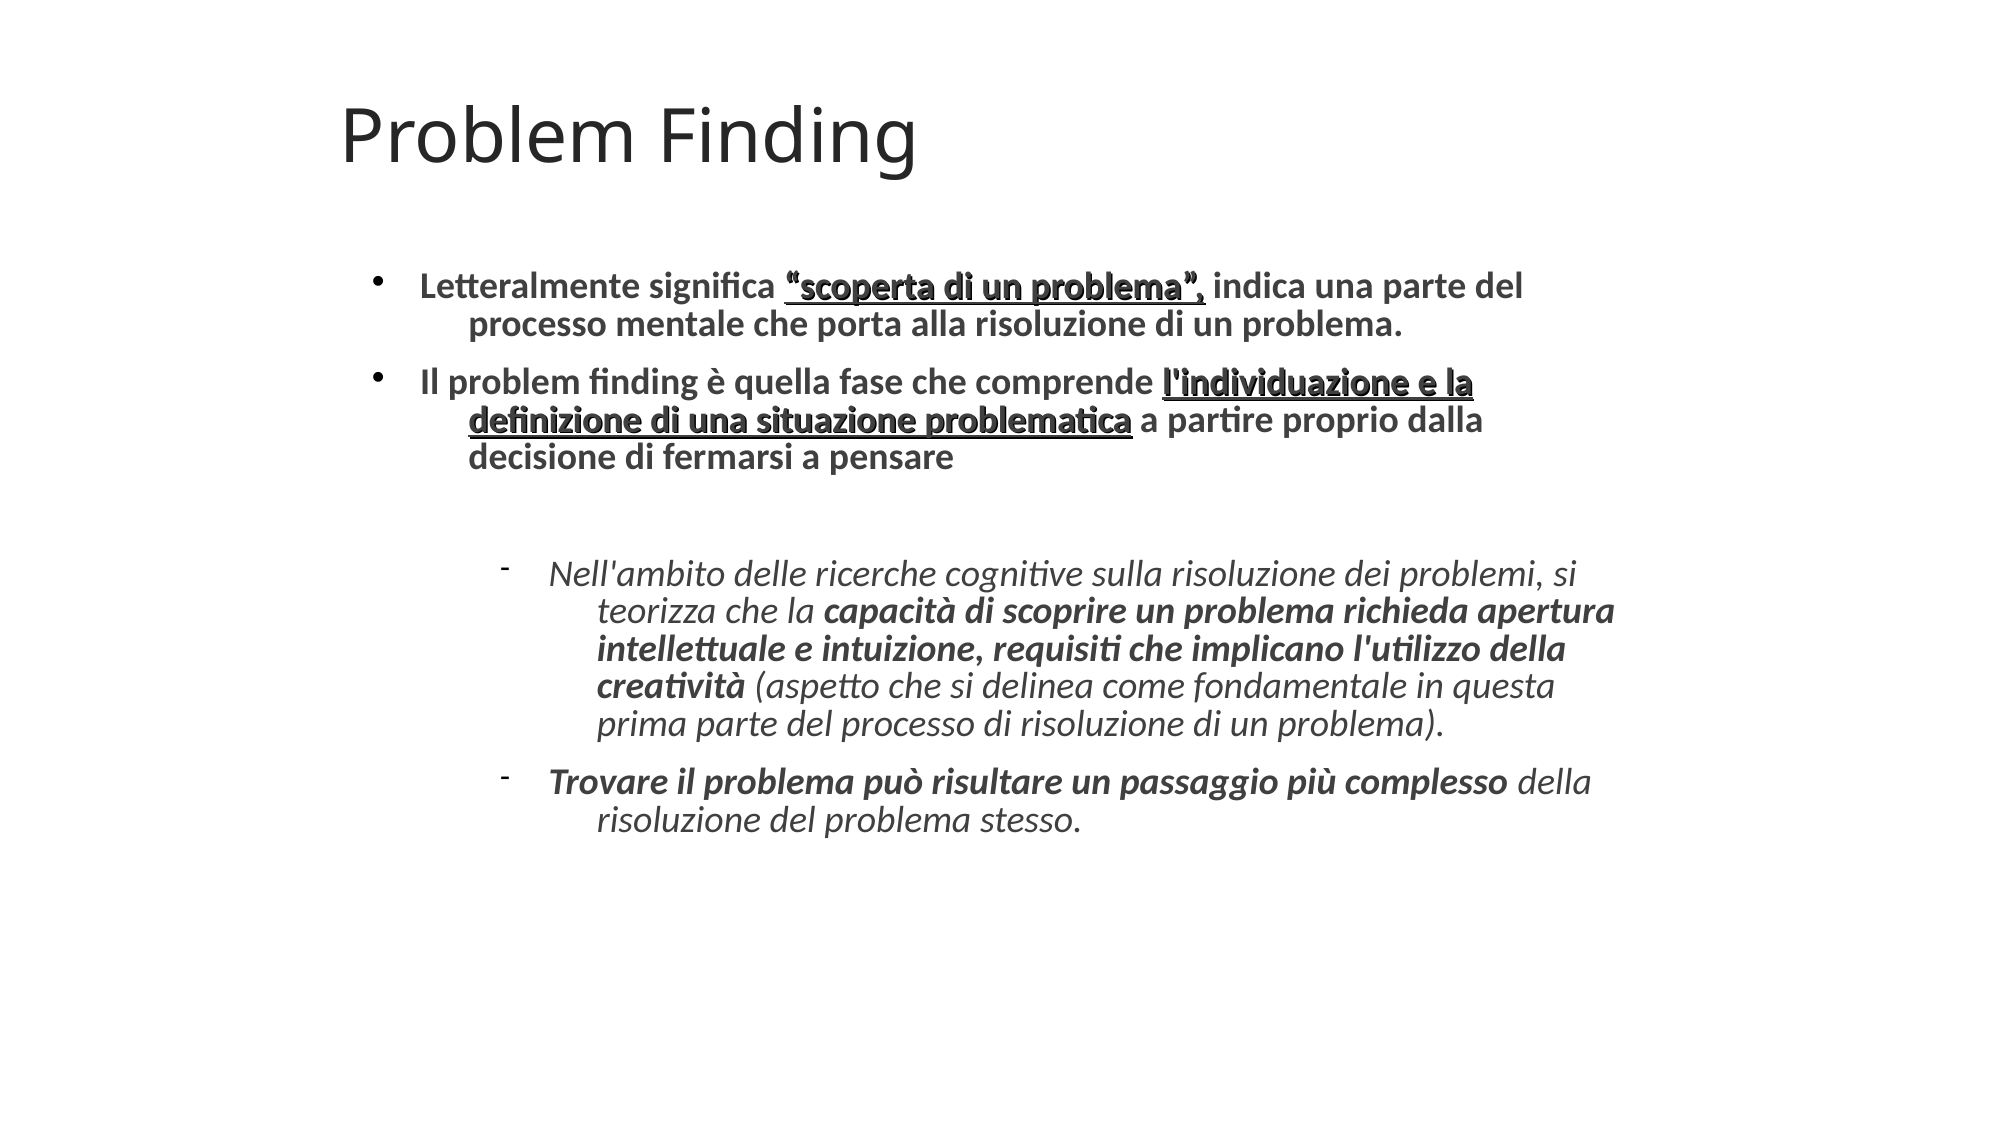

# Problem Finding
Letteralmente significa “scoperta di un problema”, indica una parte del processo mentale che porta alla risoluzione di un problema.
Il problem finding è quella fase che comprende l'individuazione e la definizione di una situazione problematica a partire proprio dalla decisione di fermarsi a pensare
Nell'ambito delle ricerche cognitive sulla risoluzione dei problemi, si teorizza che la capacità di scoprire un problema richieda apertura intellettuale e intuizione, requisiti che implicano l'utilizzo della creatività (aspetto che si delinea come fondamentale in questa prima parte del processo di risoluzione di un problema).
Trovare il problema può risultare un passaggio più complesso della risoluzione del problema stesso.